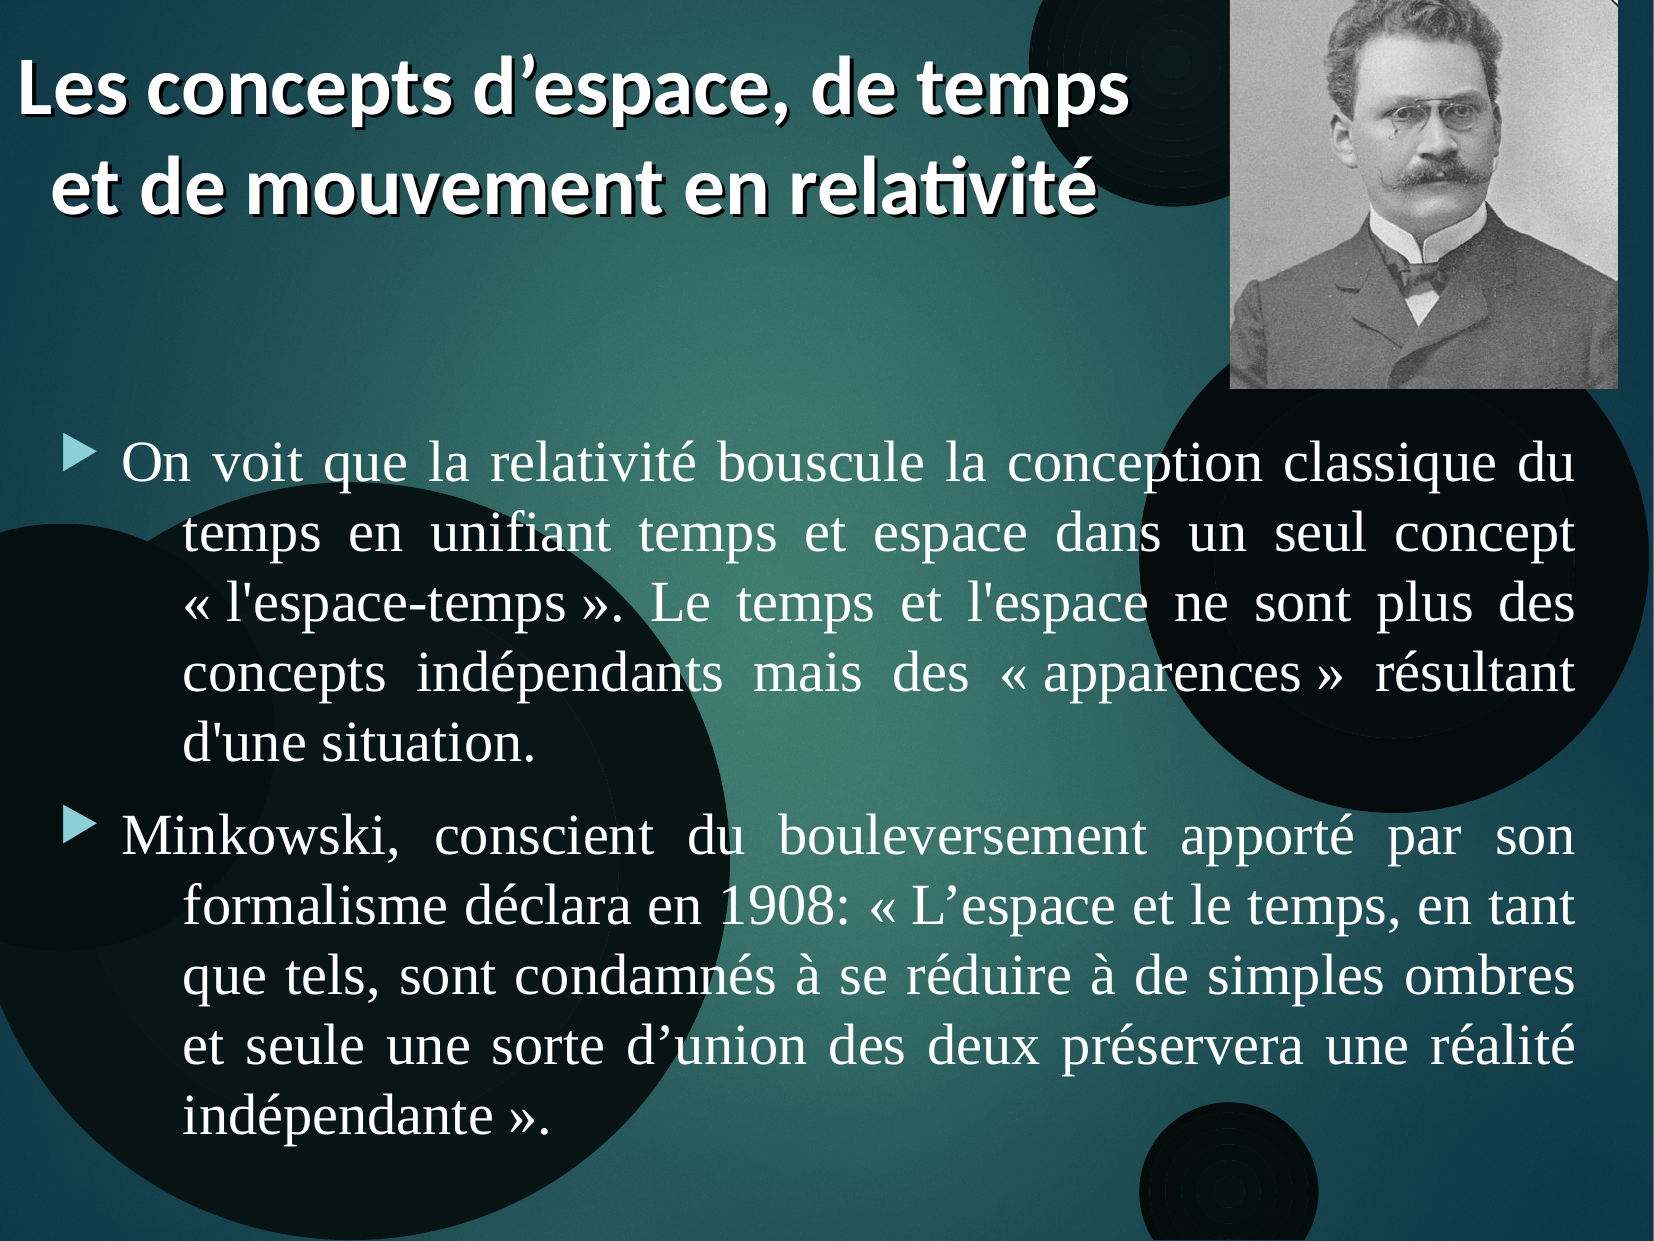

# Les concepts d’espace, de temps et de mouvement en relativité
On voit que la relativité bouscule la conception classique du temps en unifiant temps et espace dans un seul concept « l'espace-temps ». Le temps et l'espace ne sont plus des concepts indépendants mais des « apparences » résultant d'une situation.
Minkowski, conscient du bouleversement apporté par son formalisme déclara en 1908: « L’espace et le temps, en tant que tels, sont condamnés à se réduire à de simples ombres et seule une sorte d’union des deux préservera une réalité indépendante ».